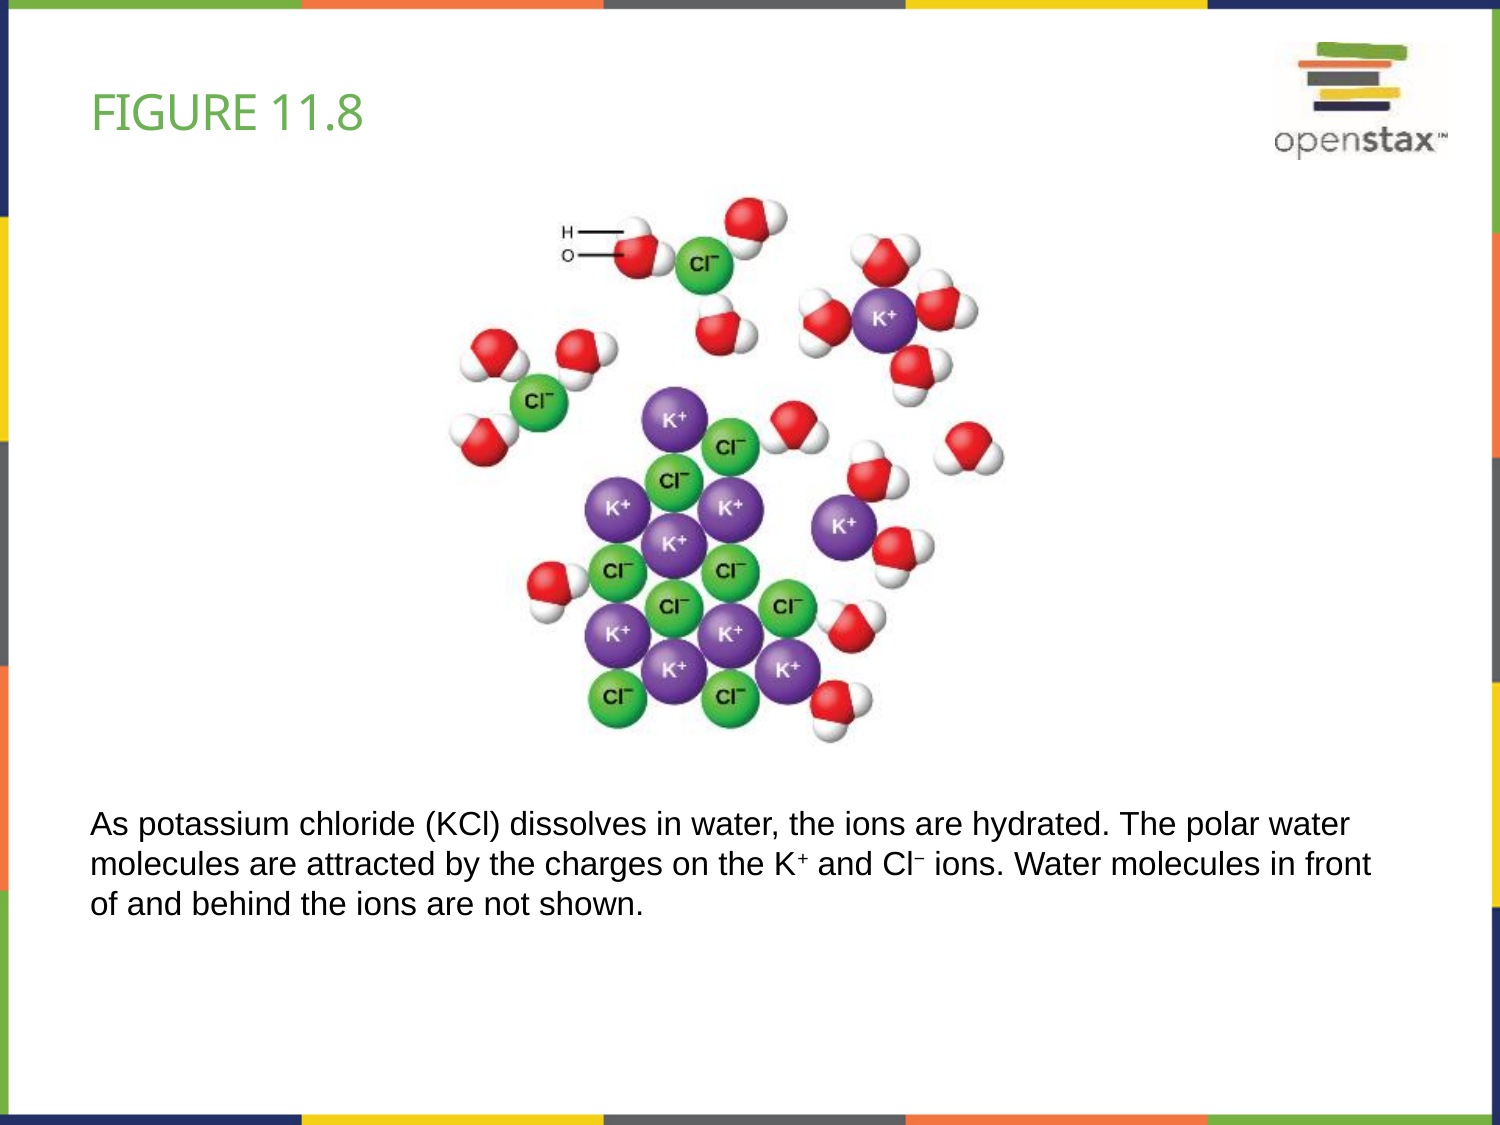

# Figure 11.8
As potassium chloride (KCl) dissolves in water, the ions are hydrated. The polar water molecules are attracted by the charges on the K+ and Cl− ions. Water molecules in front of and behind the ions are not shown.